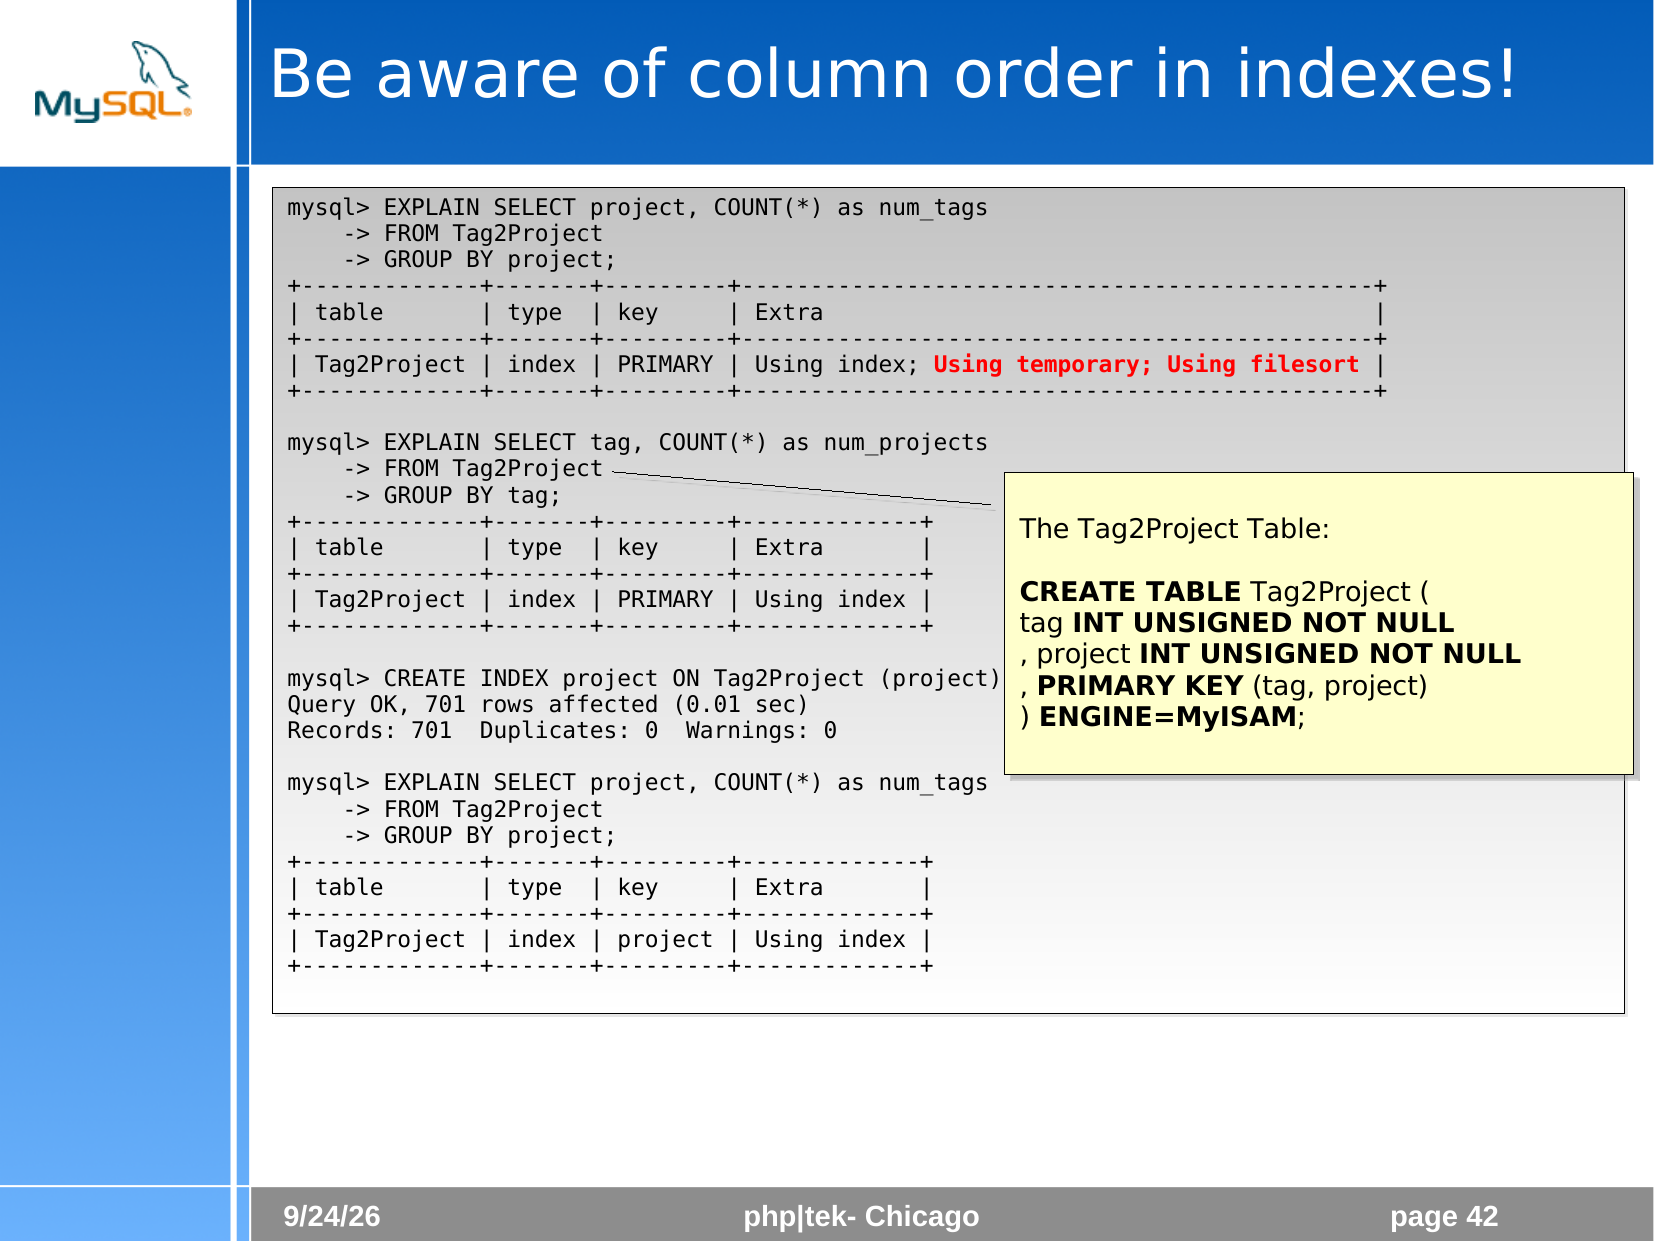

# Be aware of column order in indexes!
mysql> EXPLAIN SELECT project, COUNT(*) as num_tags
 -> FROM Tag2Project
 -> GROUP BY project;
+-------------+-------+---------+----------------------------------------------+
| table | type | key | Extra |
+-------------+-------+---------+----------------------------------------------+
| Tag2Project | index | PRIMARY | Using index; Using temporary; Using filesort |
+-------------+-------+---------+----------------------------------------------+
mysql> EXPLAIN SELECT tag, COUNT(*) as num_projects
 -> FROM Tag2Project
 -> GROUP BY tag;
+-------------+-------+---------+-------------+
| table | type | key | Extra |
+-------------+-------+---------+-------------+
| Tag2Project | index | PRIMARY | Using index |
+-------------+-------+---------+-------------+
mysql> CREATE INDEX project ON Tag2Project (project);
Query OK, 701 rows affected (0.01 sec)
Records: 701 Duplicates: 0 Warnings: 0
mysql> EXPLAIN SELECT project, COUNT(*) as num_tags
 -> FROM Tag2Project
 -> GROUP BY project;
+-------------+-------+---------+-------------+
| table | type | key | Extra |
+-------------+-------+---------+-------------+
| Tag2Project | index | project | Using index |
+-------------+-------+---------+-------------+
The Tag2Project Table:
CREATE TABLE Tag2Project (
tag INT UNSIGNED NOT NULL
, project INT UNSIGNED NOT NULL
, PRIMARY KEY (tag, project)
) ENGINE=MyISAM;